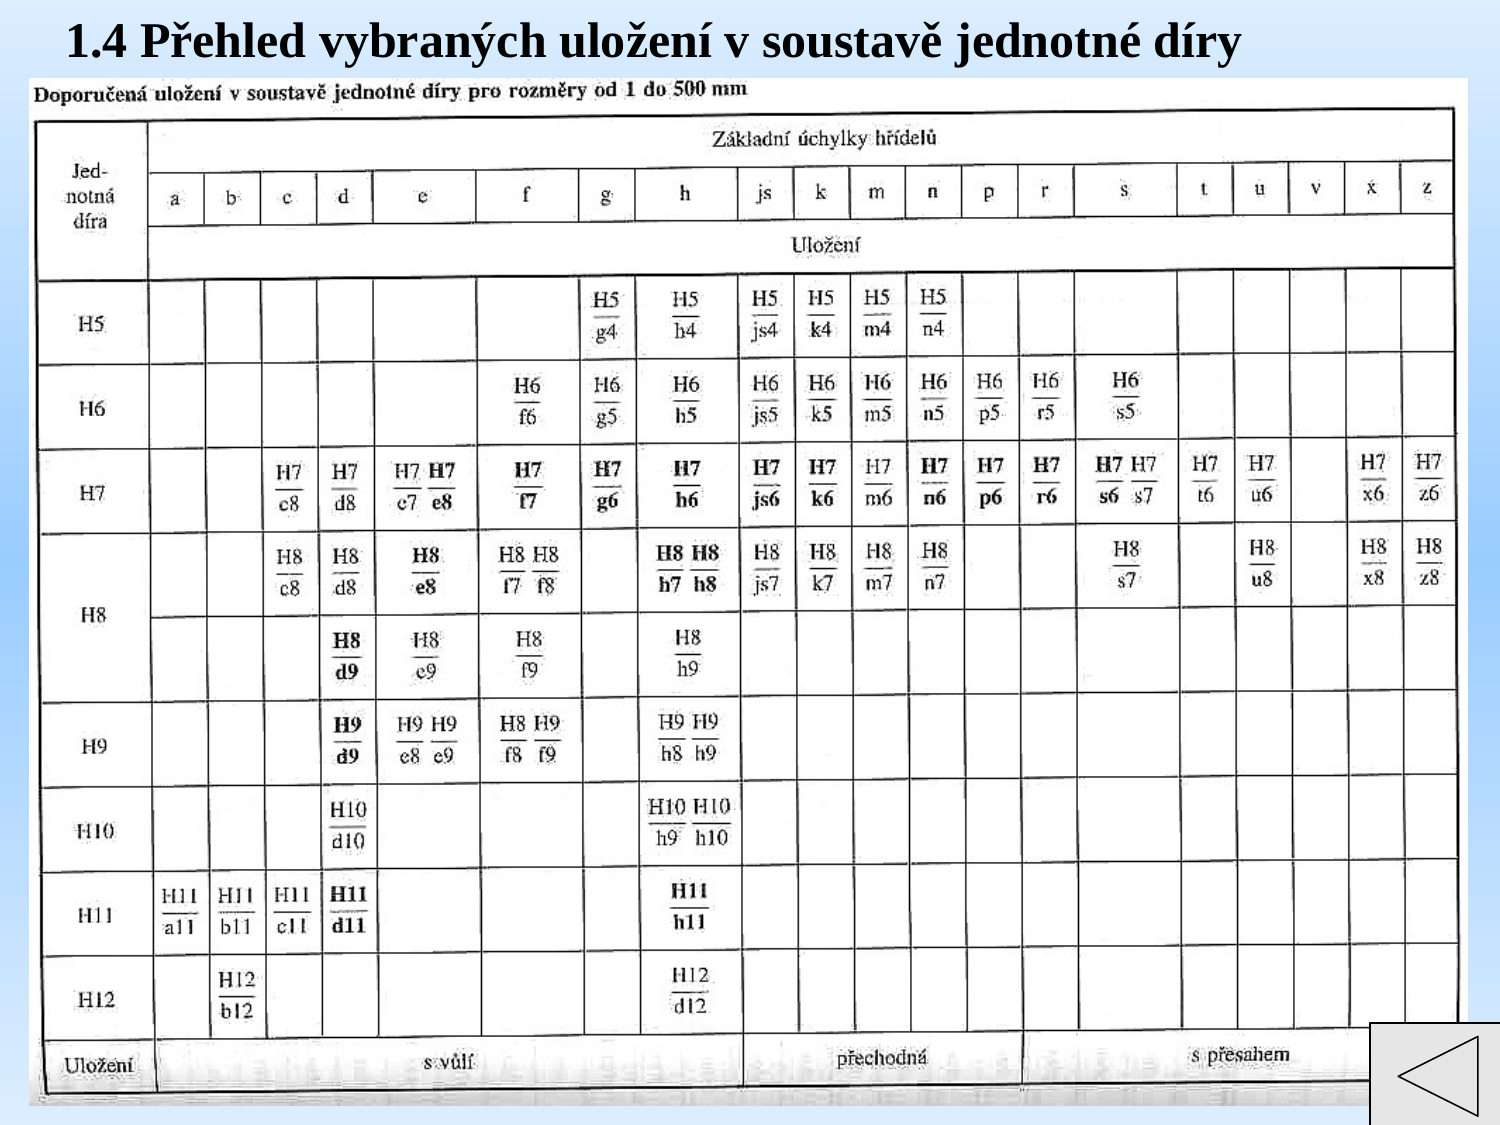

1.4 Přehled vybraných uložení v soustavě jednotné díry